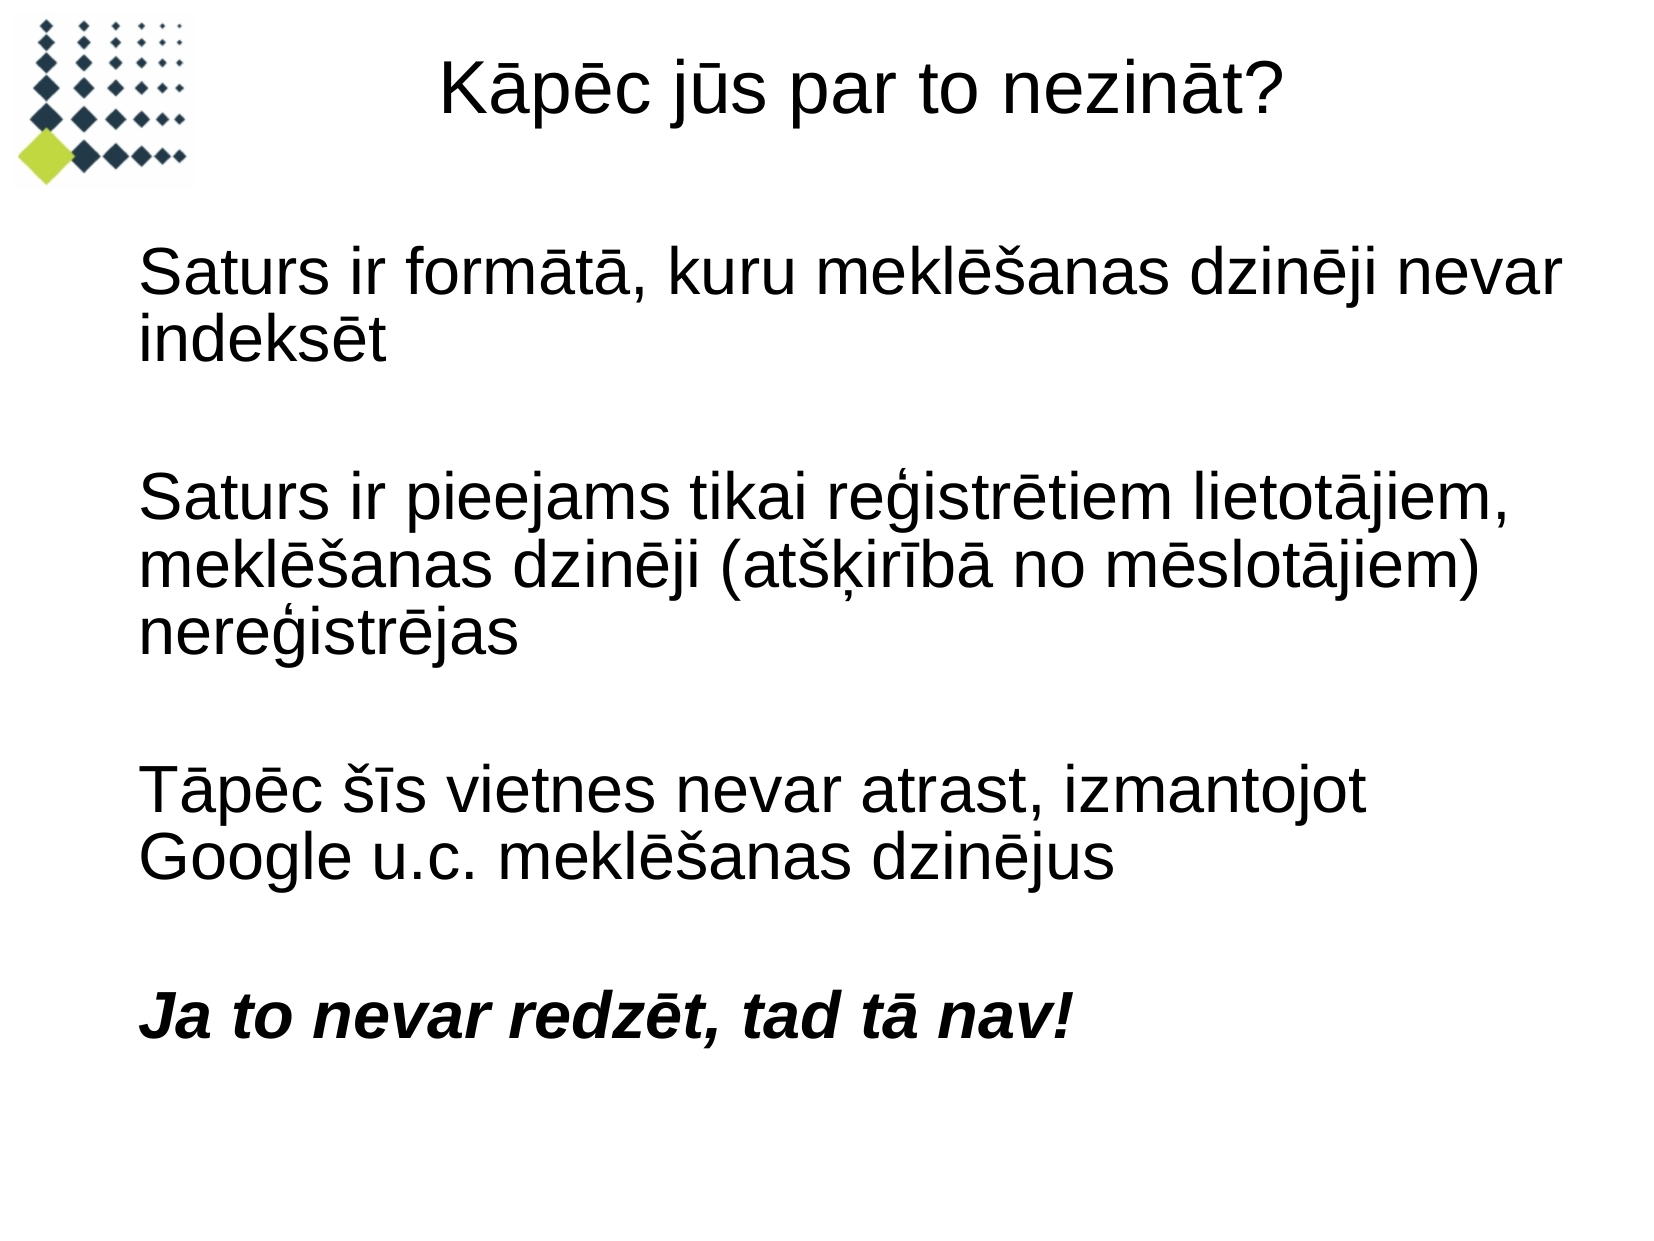

# Kāpēc jūs par to nezināt?
Saturs ir formātā, kuru meklēšanas dzinēji nevar indeksēt
Saturs ir pieejams tikai reģistrētiem lietotājiem,
meklēšanas dzinēji (atšķirībā no mēslotājiem) nereģistrējas
Tāpēc šīs vietnes nevar atrast, izmantojot Google u.c. meklēšanas dzinējus
Ja to nevar redzēt, tad tā nav!